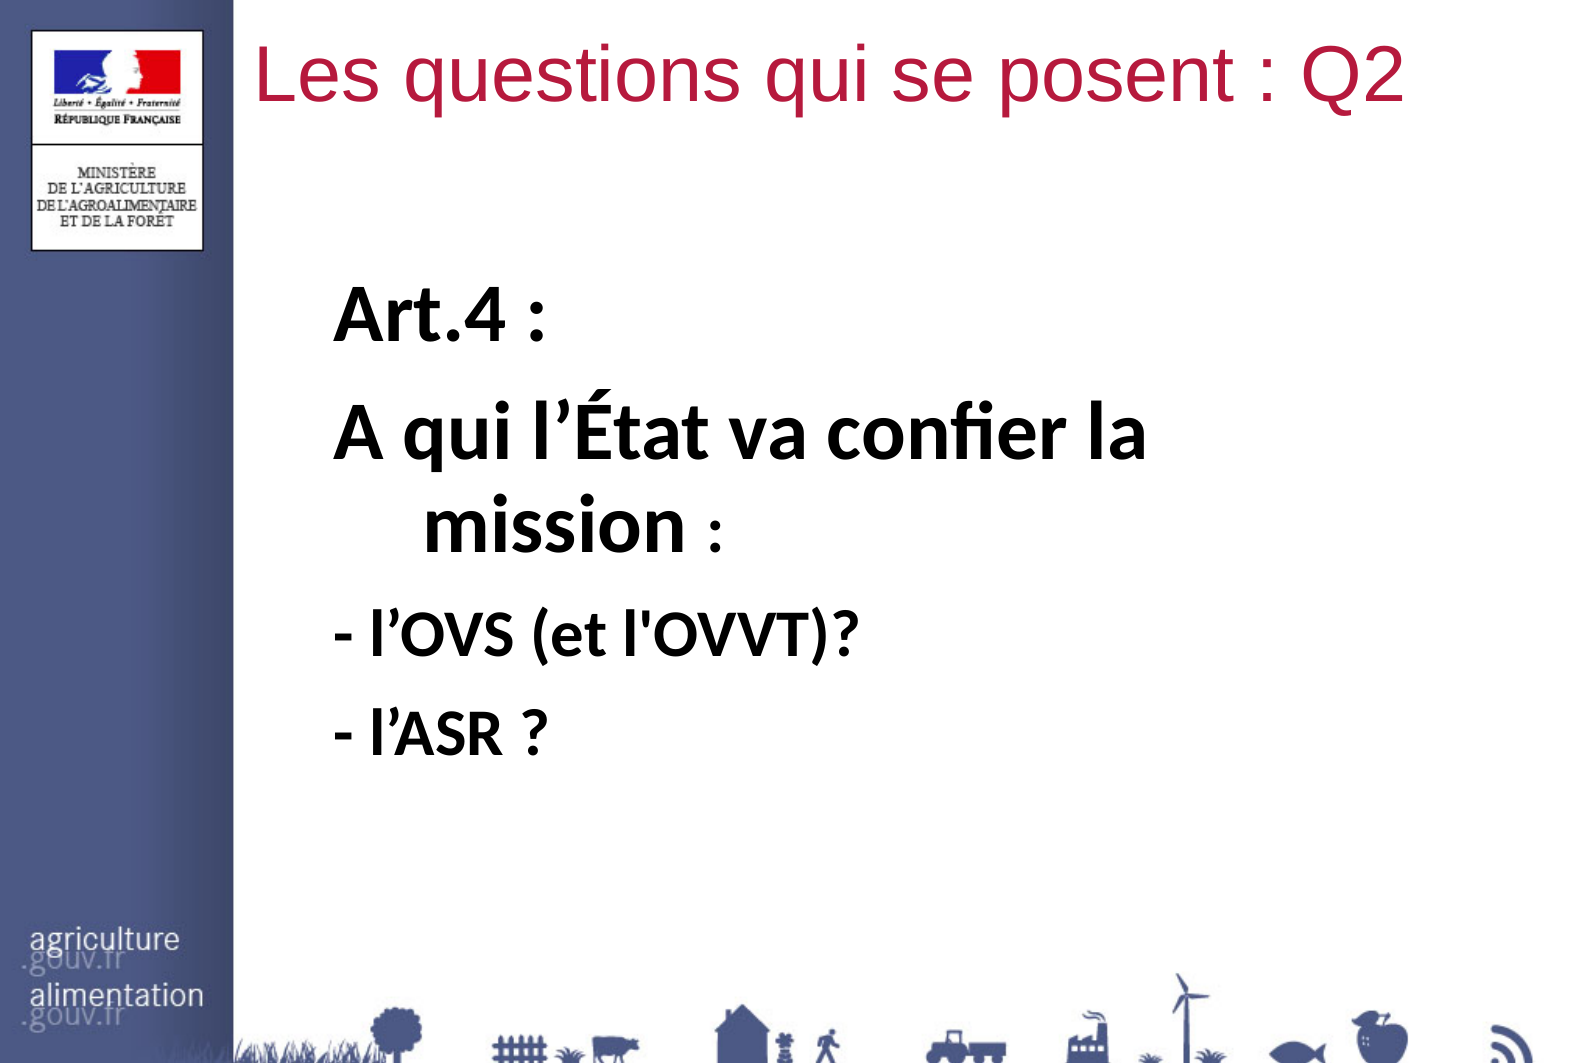

Les questions qui se posent : Q2
Art.4 :
A qui l’État va confier la mission :
- l’OVS (et l'OVVT)?
- l’ASR ?